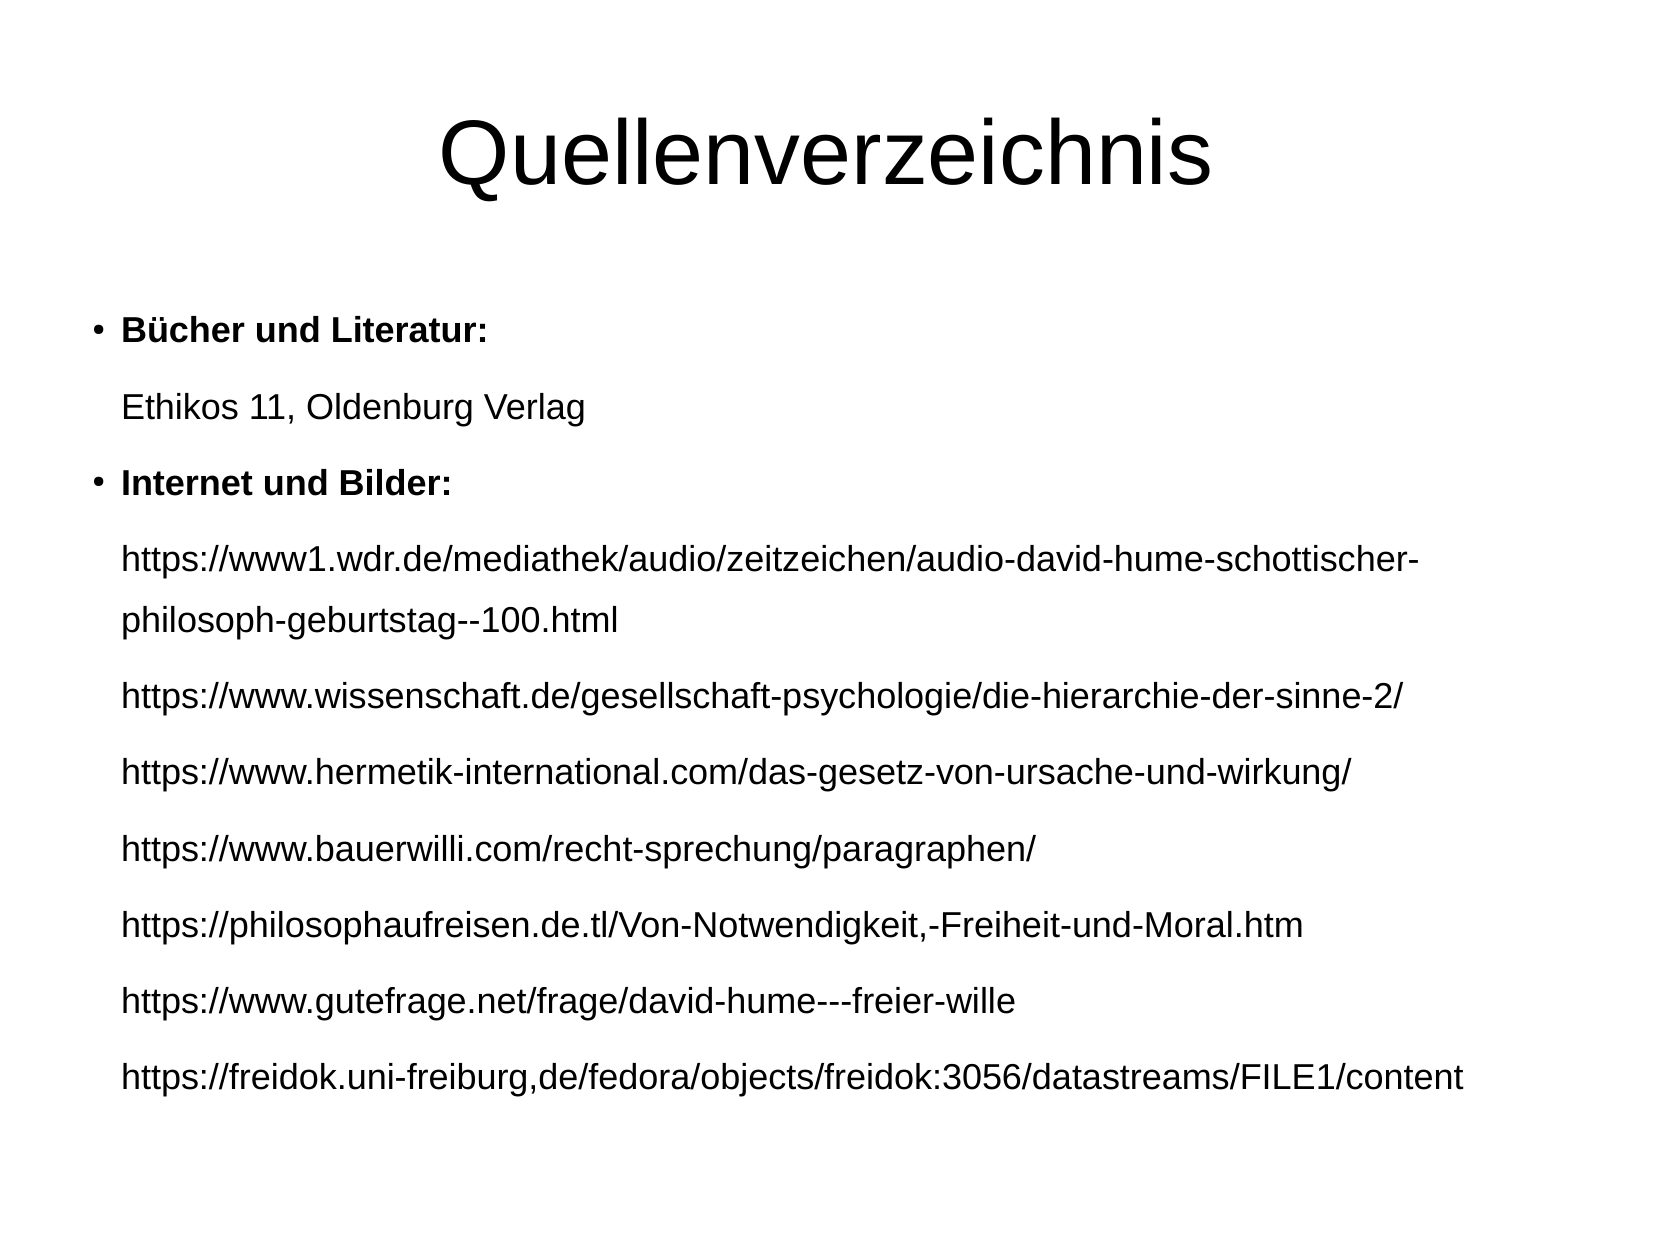

# Quellenverzeichnis
Bücher und Literatur:
Ethikos 11, Oldenburg Verlag
Internet und Bilder:
https://www1.wdr.de/mediathek/audio/zeitzeichen/audio-david-hume-schottischer-philosoph-geburtstag--100.html
https://www.wissenschaft.de/gesellschaft-psychologie/die-hierarchie-der-sinne-2/
https://www.hermetik-international.com/das-gesetz-von-ursache-und-wirkung/
https://www.bauerwilli.com/recht-sprechung/paragraphen/
https://philosophaufreisen.de.tl/Von-Notwendigkeit,-Freiheit-und-Moral.htm
https://www.gutefrage.net/frage/david-hume---freier-wille
https://freidok.uni-freiburg,de/fedora/objects/freidok:3056/datastreams/FILE1/content